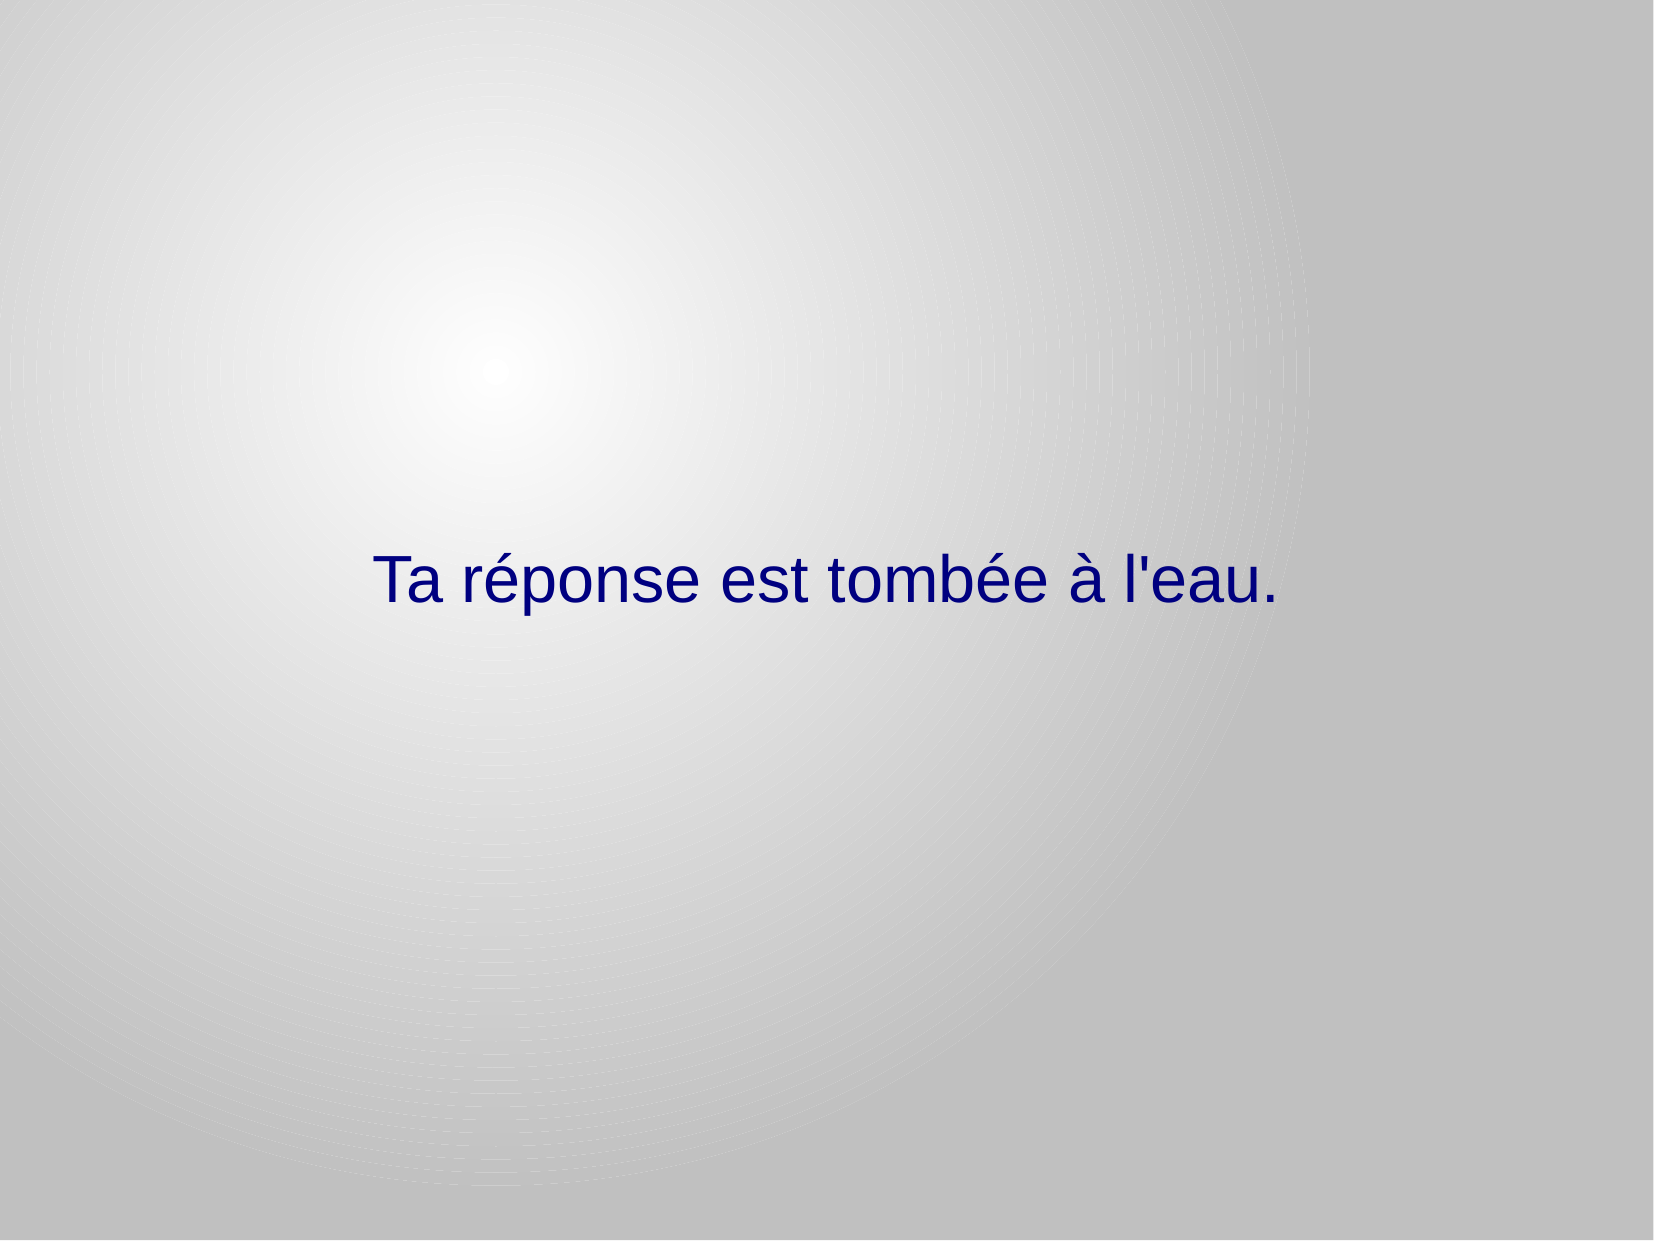

# Ta réponse est tombée à l'eau.